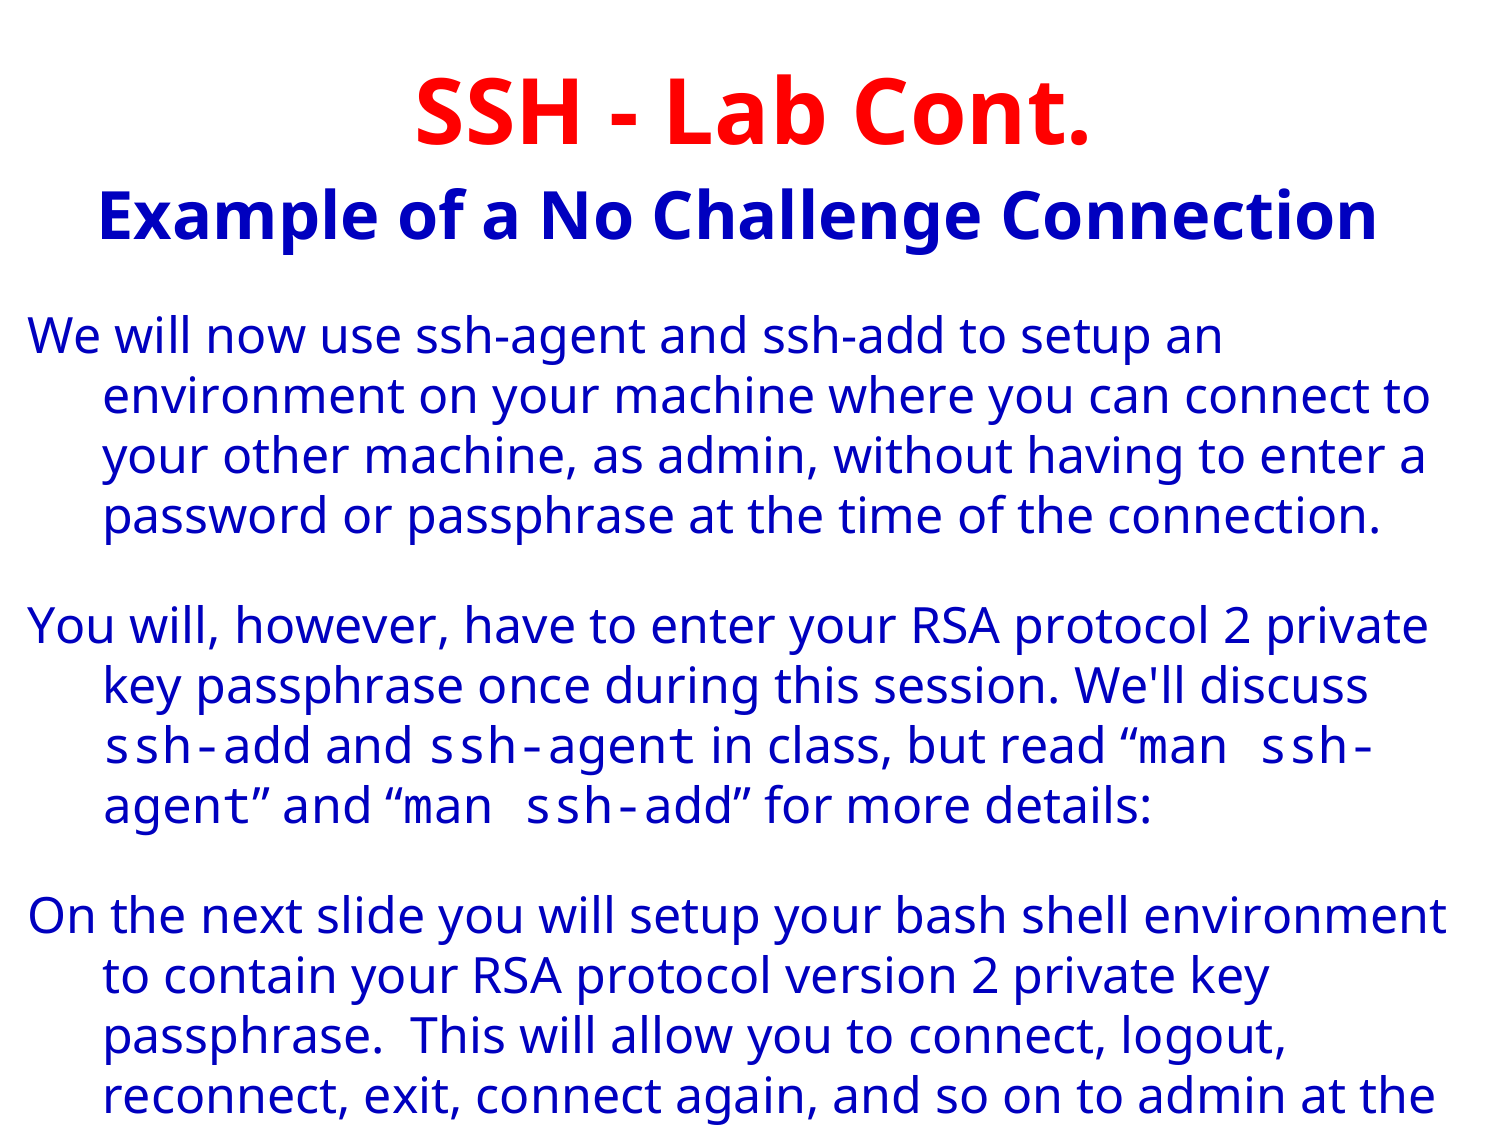

SSH - Lab Cont.
# Example of a No Challenge Connection
We will now use ssh-agent and ssh-add to setup an environment on your machine where you can connect to your other machine, as admin, without having to enter a password or passphrase at the time of the connection.
You will, however, have to enter your RSA protocol 2 private key passphrase once during this session. We'll discuss ssh-add and ssh-agent in class, but read “man ssh-agent” and “man ssh-add” for more details:
On the next slide you will setup your bash shell environment to contain your RSA protocol version 2 private key passphrase. This will allow you to connect, logout, reconnect, exit, connect again, and so on to admin at the host you have chosen issuing your private key passphrase only once: